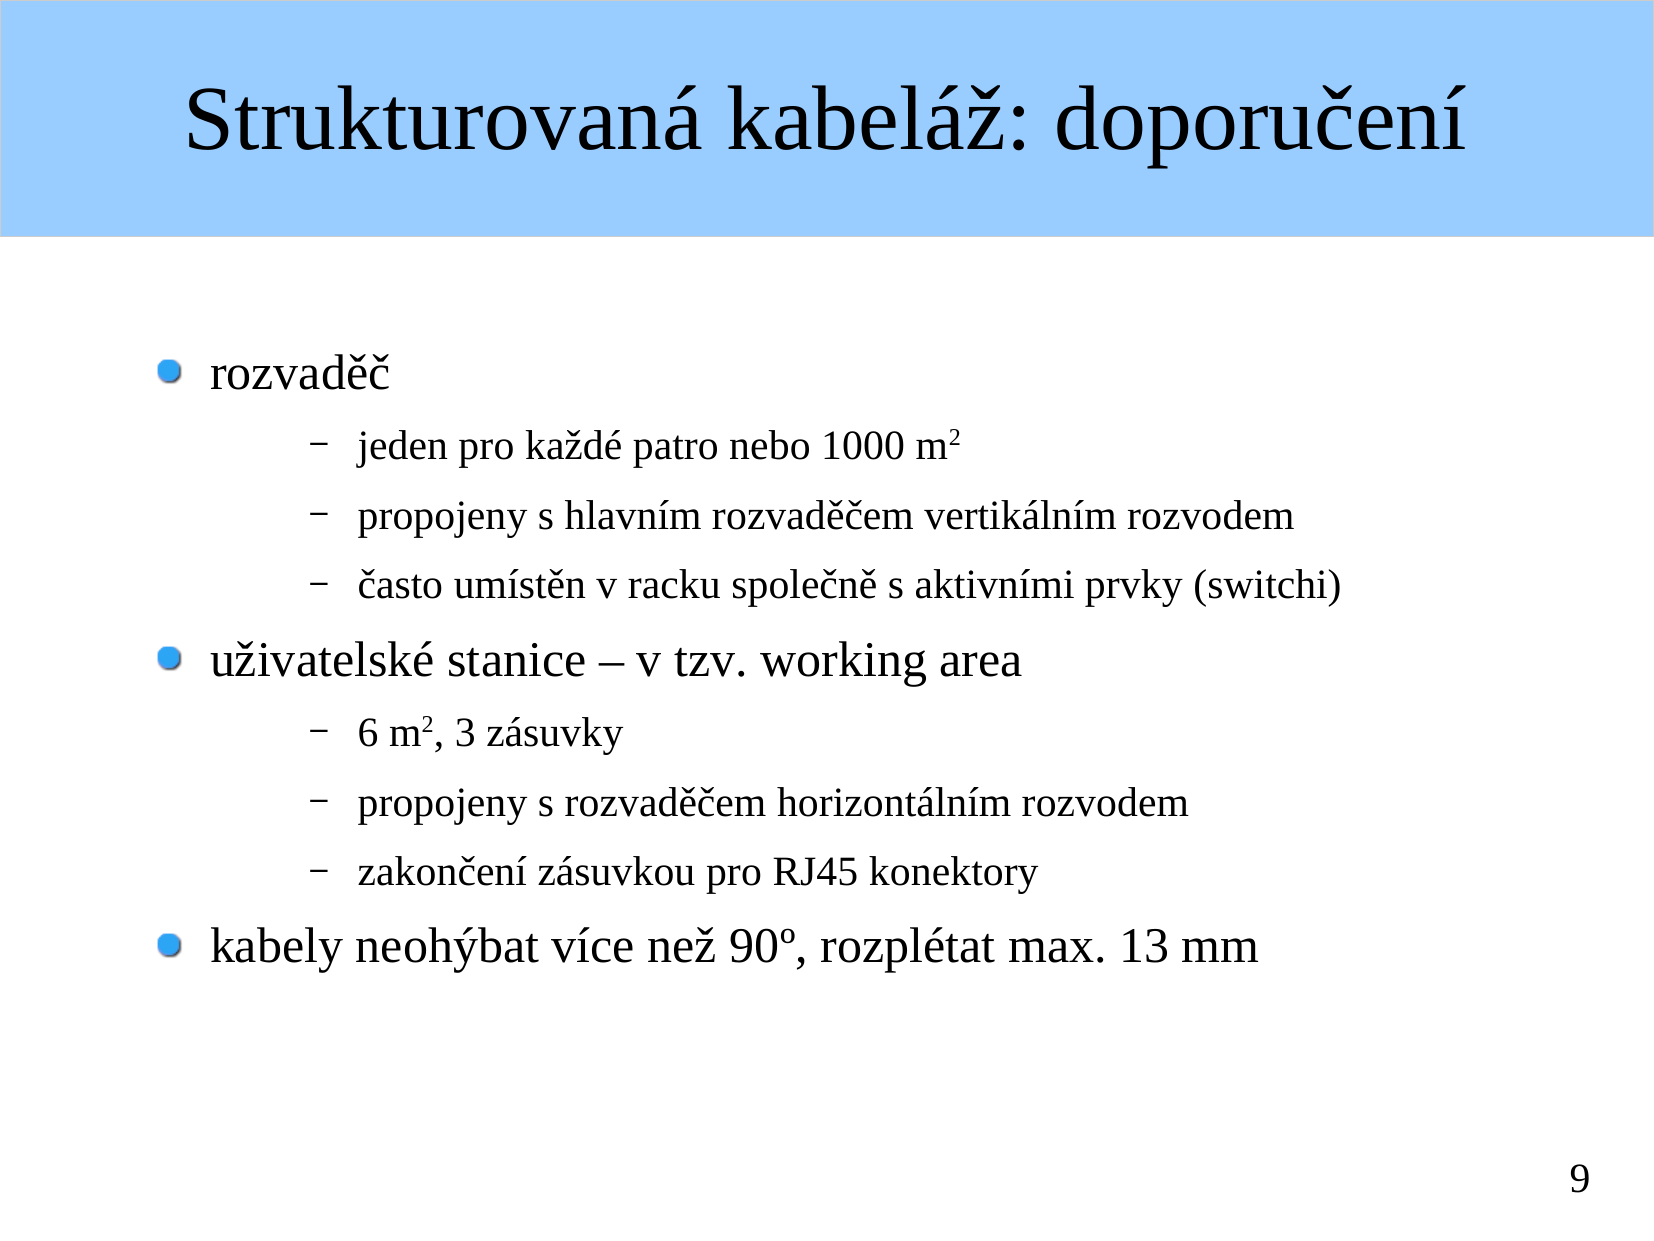

# Strukturovaná kabeláž: doporučení
rozvaděč
jeden pro každé patro nebo 1000 m2
propojeny s hlavním rozvaděčem vertikálním rozvodem
často umístěn v racku společně s aktivními prvky (switchi)
uživatelské stanice – v tzv. working area
6 m2, 3 zásuvky
propojeny s rozvaděčem horizontálním rozvodem
zakončení zásuvkou pro RJ45 konektory
kabely neohýbat více než 90º, rozplétat max. 13 mm